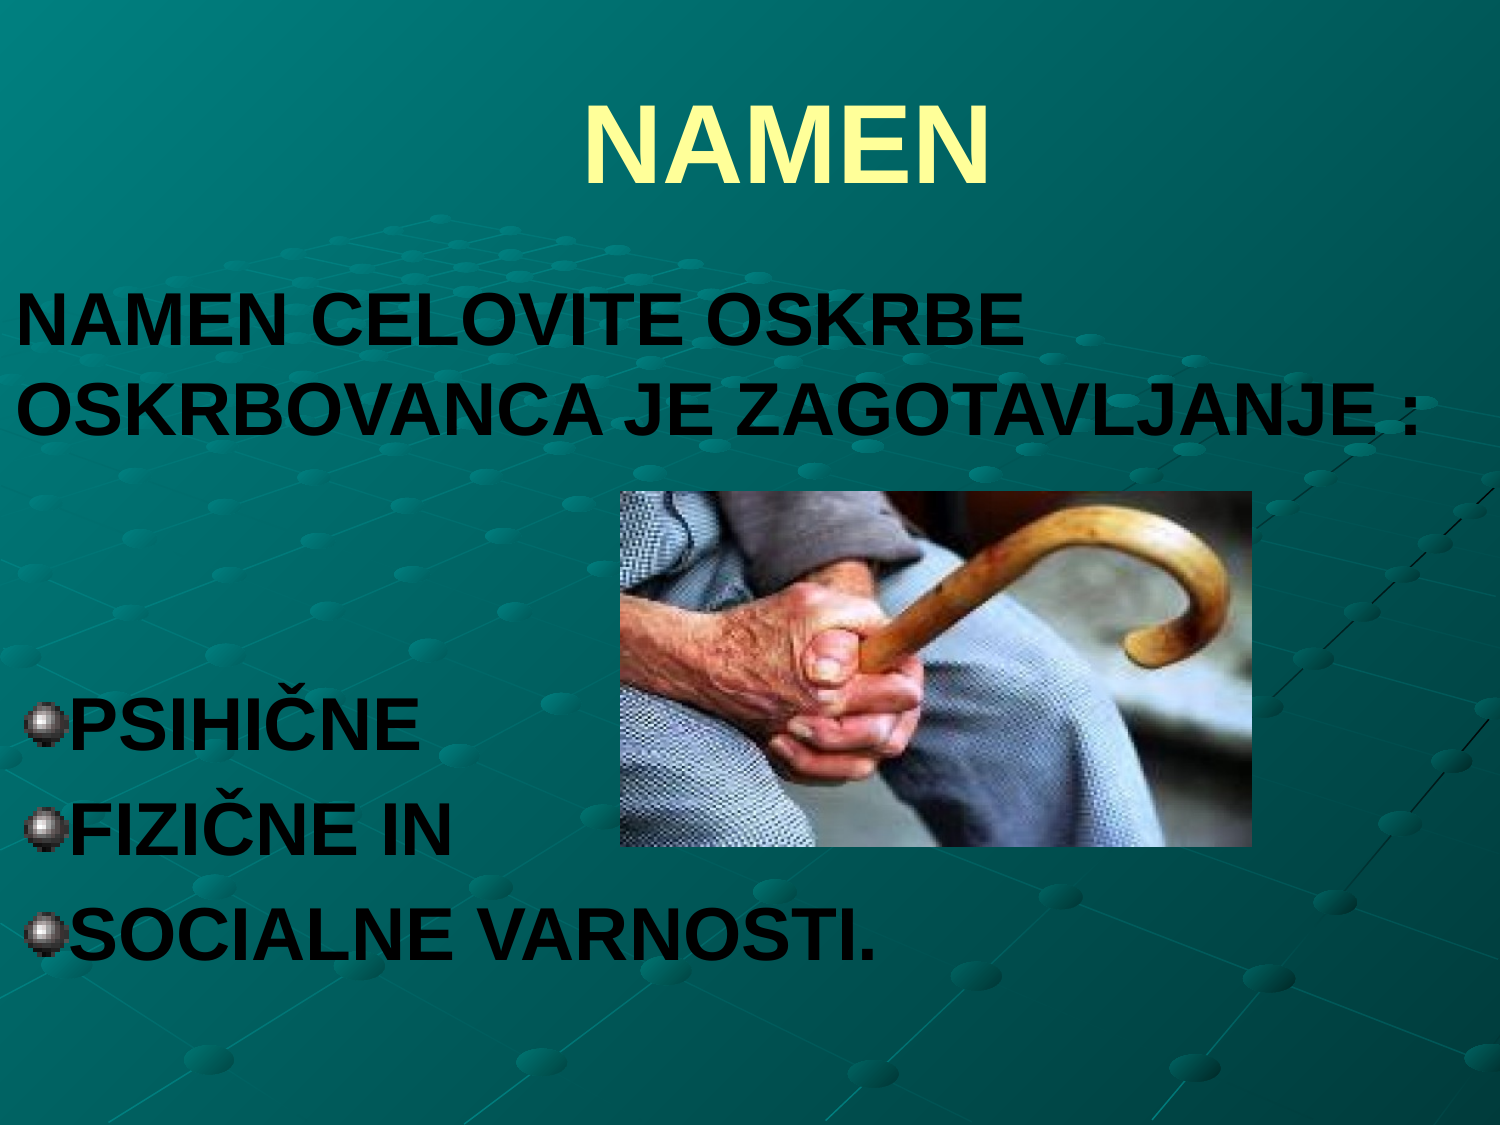

# NAMEN
NAMEN CELOVITE OSKRBE OSKRBOVANCA JE ZAGOTAVLJANJE :
PSIHIČNE
FIZIČNE IN
SOCIALNE VARNOSTI.